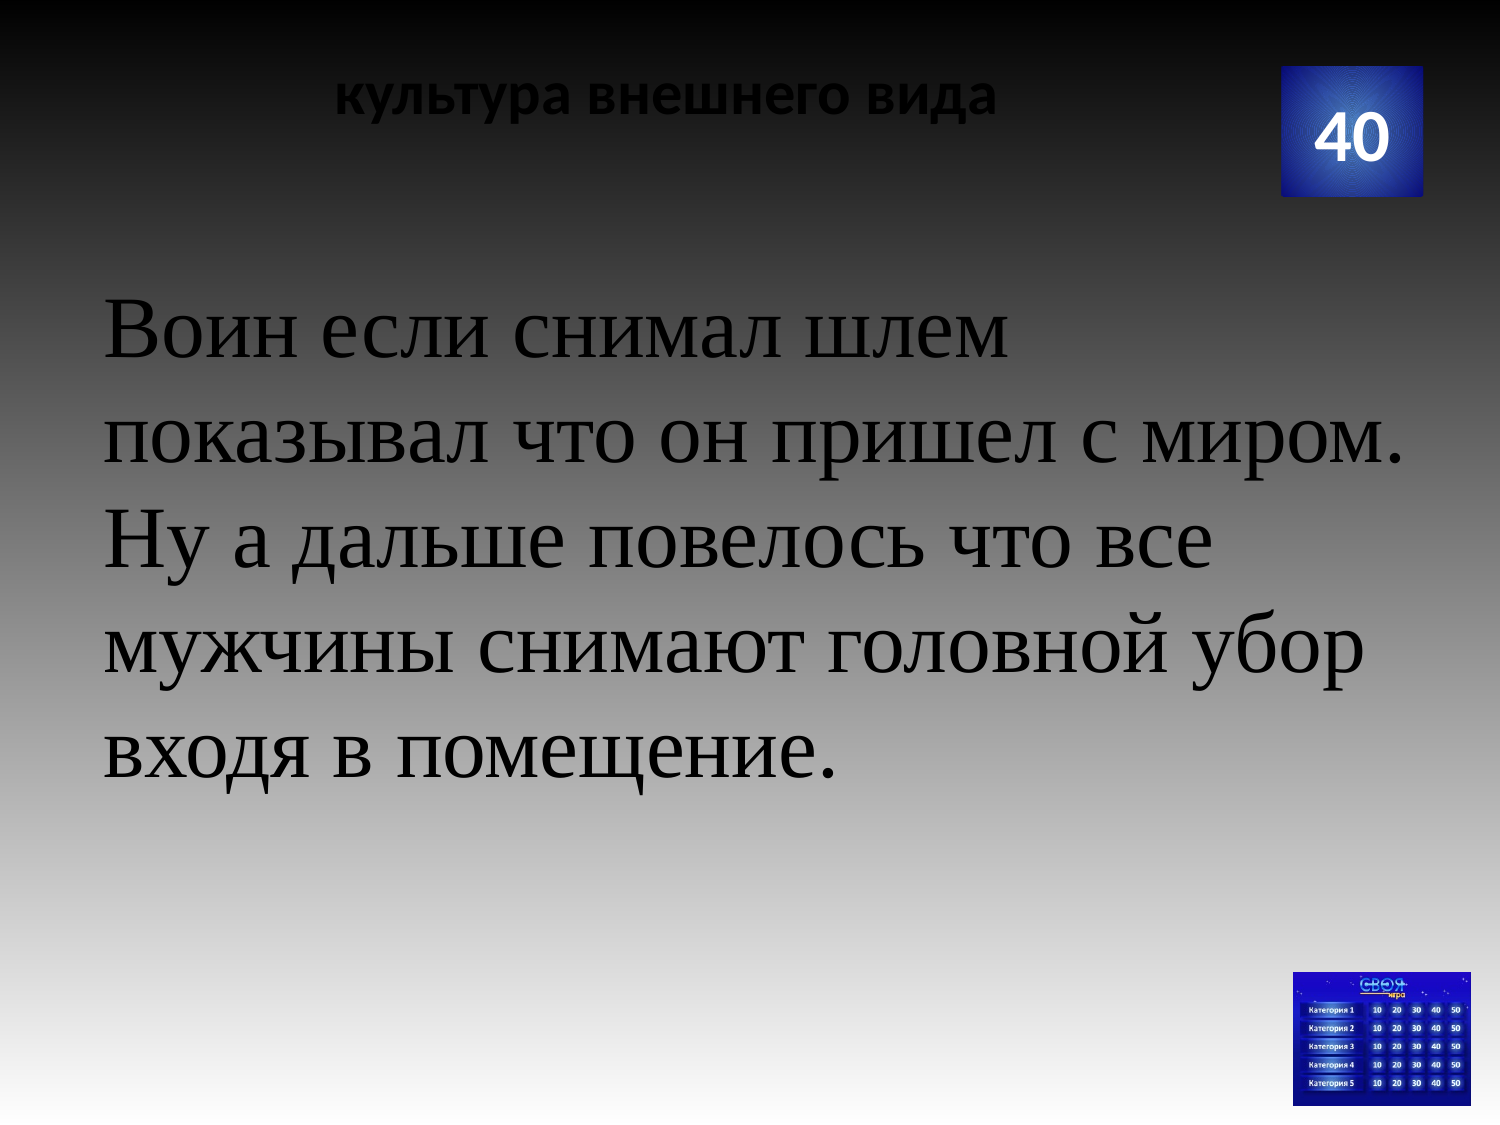

# культура внешнего вида
40
Воин если снимал шлем показывал что он пришел с миром. Ну а дальше повелось что все мужчины снимают головной убор входя в помещение.